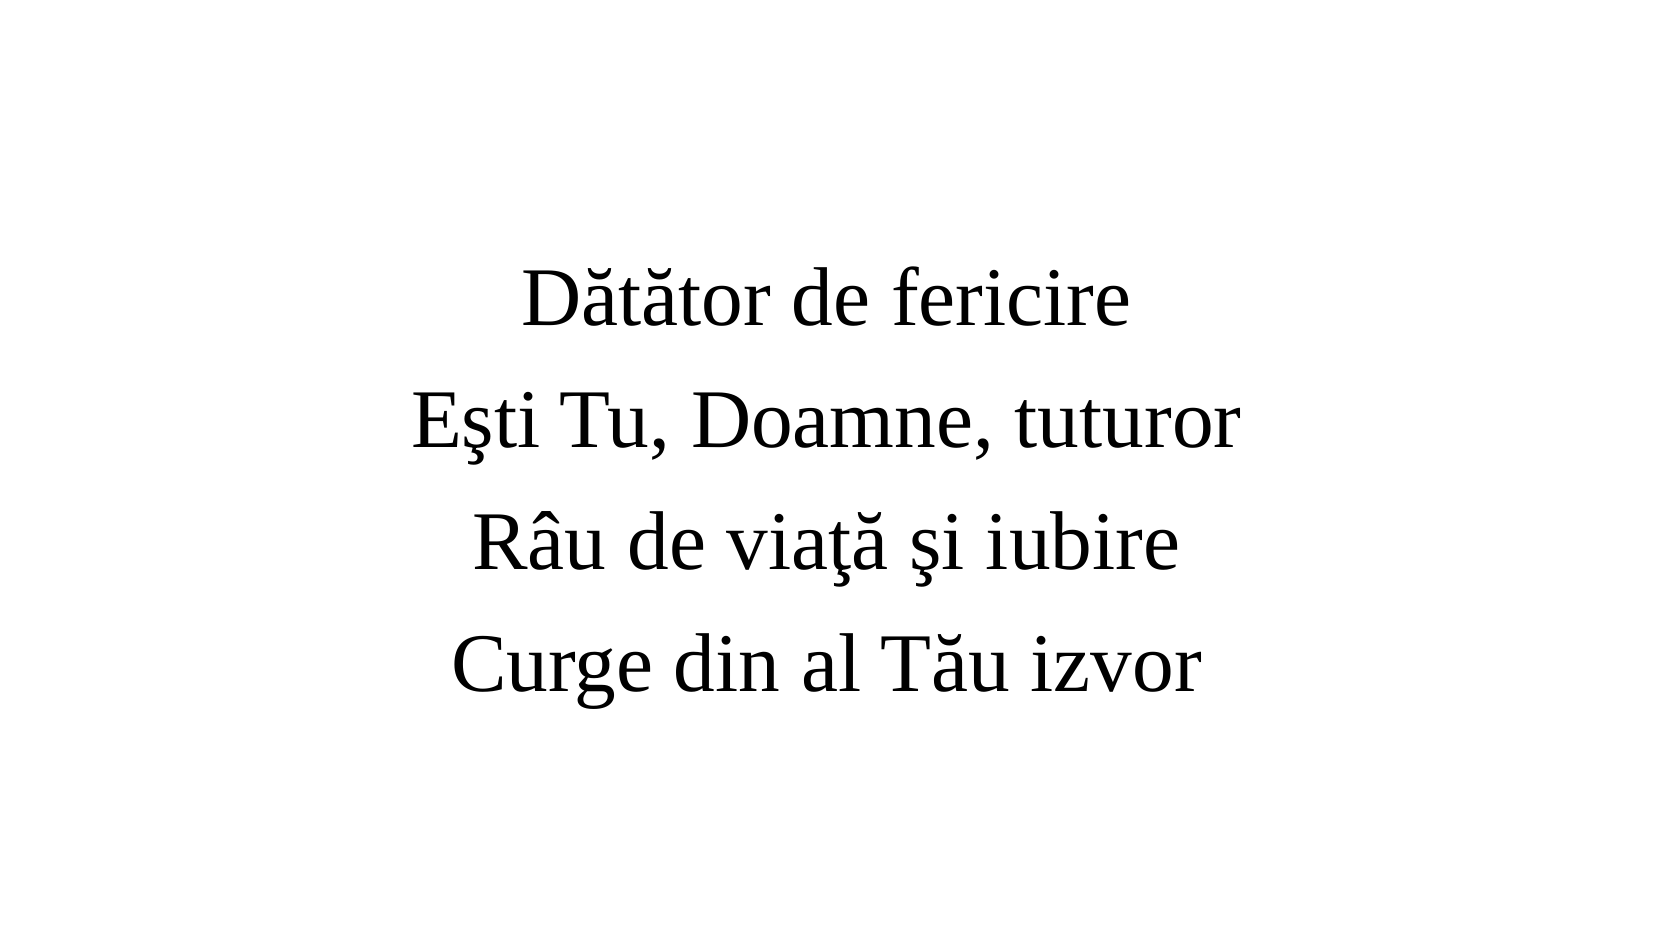

# Dătător de fericire
Eşti Tu, Doamne, tuturor
Râu de viaţă şi iubire
Curge din al Tău izvor